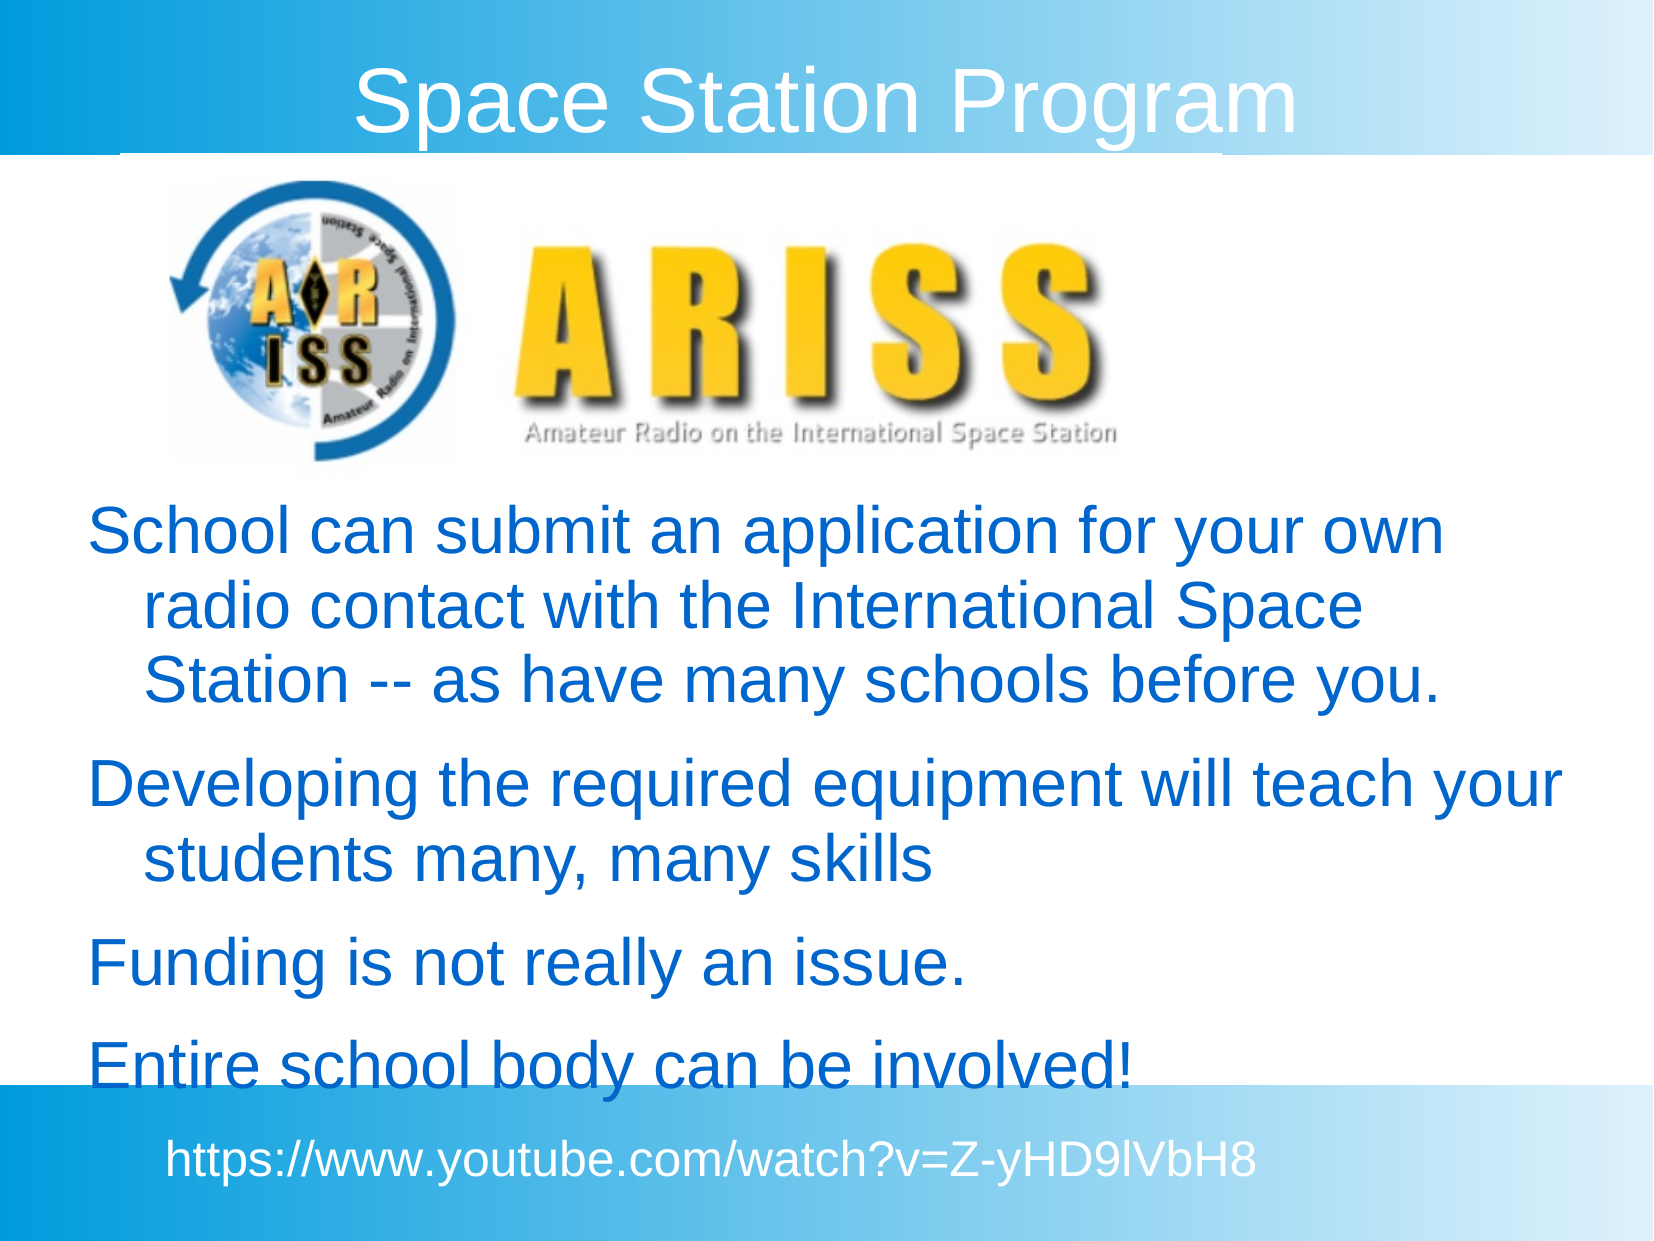

# Space Station Program
School can submit an application for your own radio contact with the International Space Station -- as have many schools before you.
Developing the required equipment will teach your students many, many skills
Funding is not really an issue.
Entire school body can be involved!
https://www.youtube.com/watch?v=Z-yHD9lVbH8